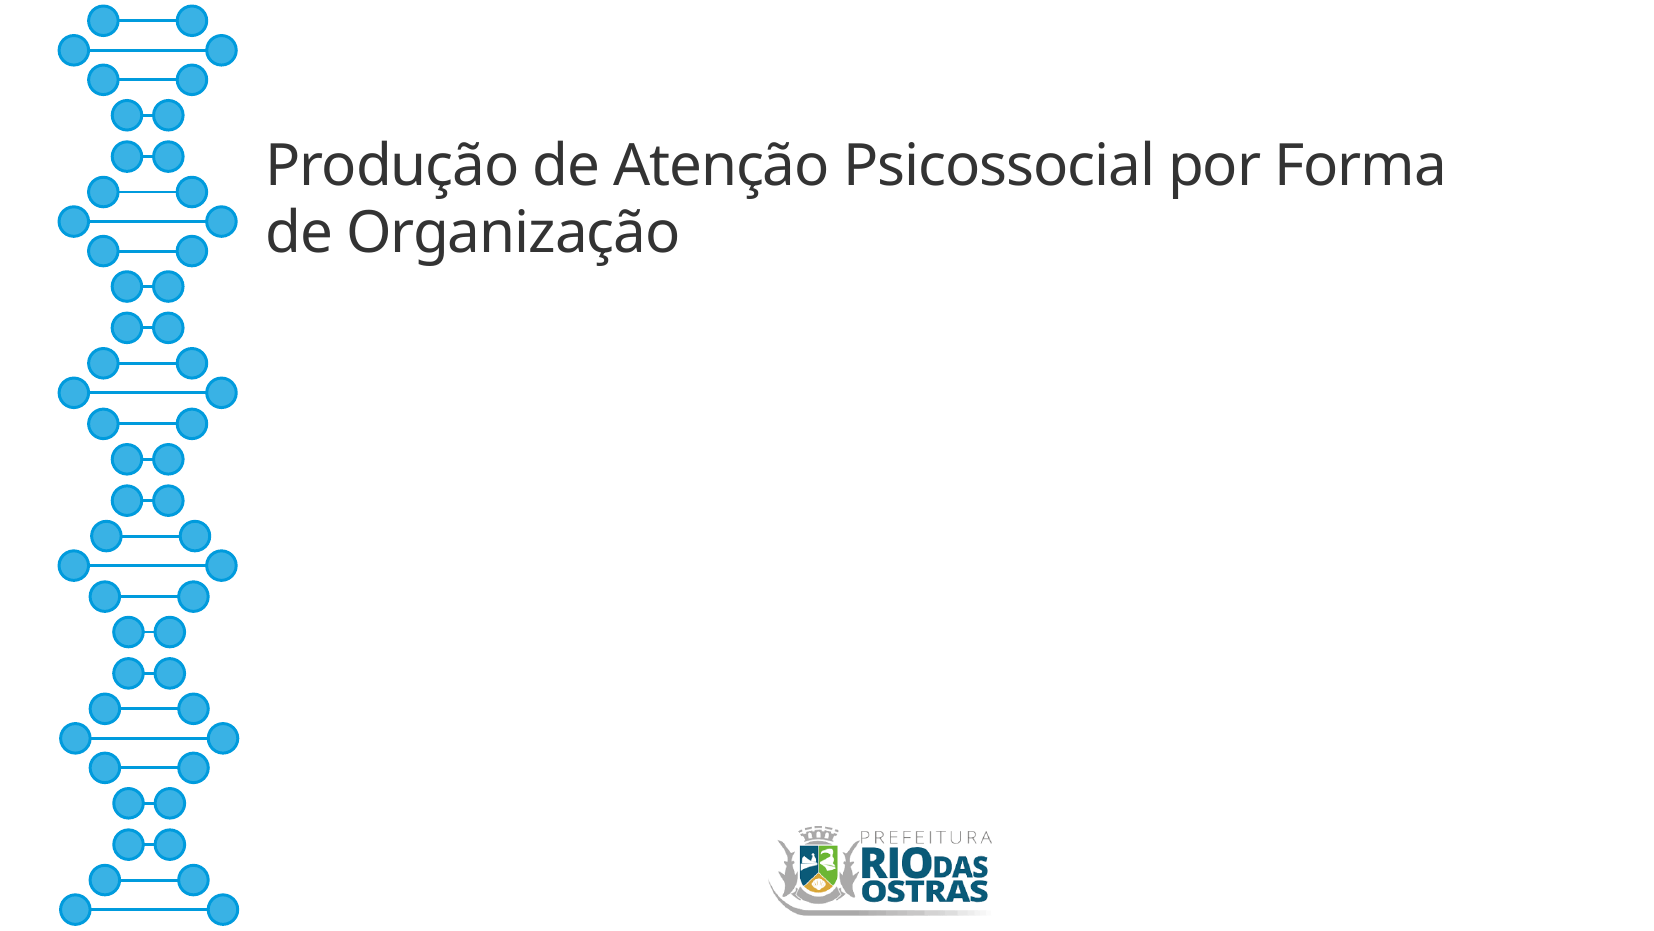

# Produção de Atenção Psicossocial por Forma de Organização